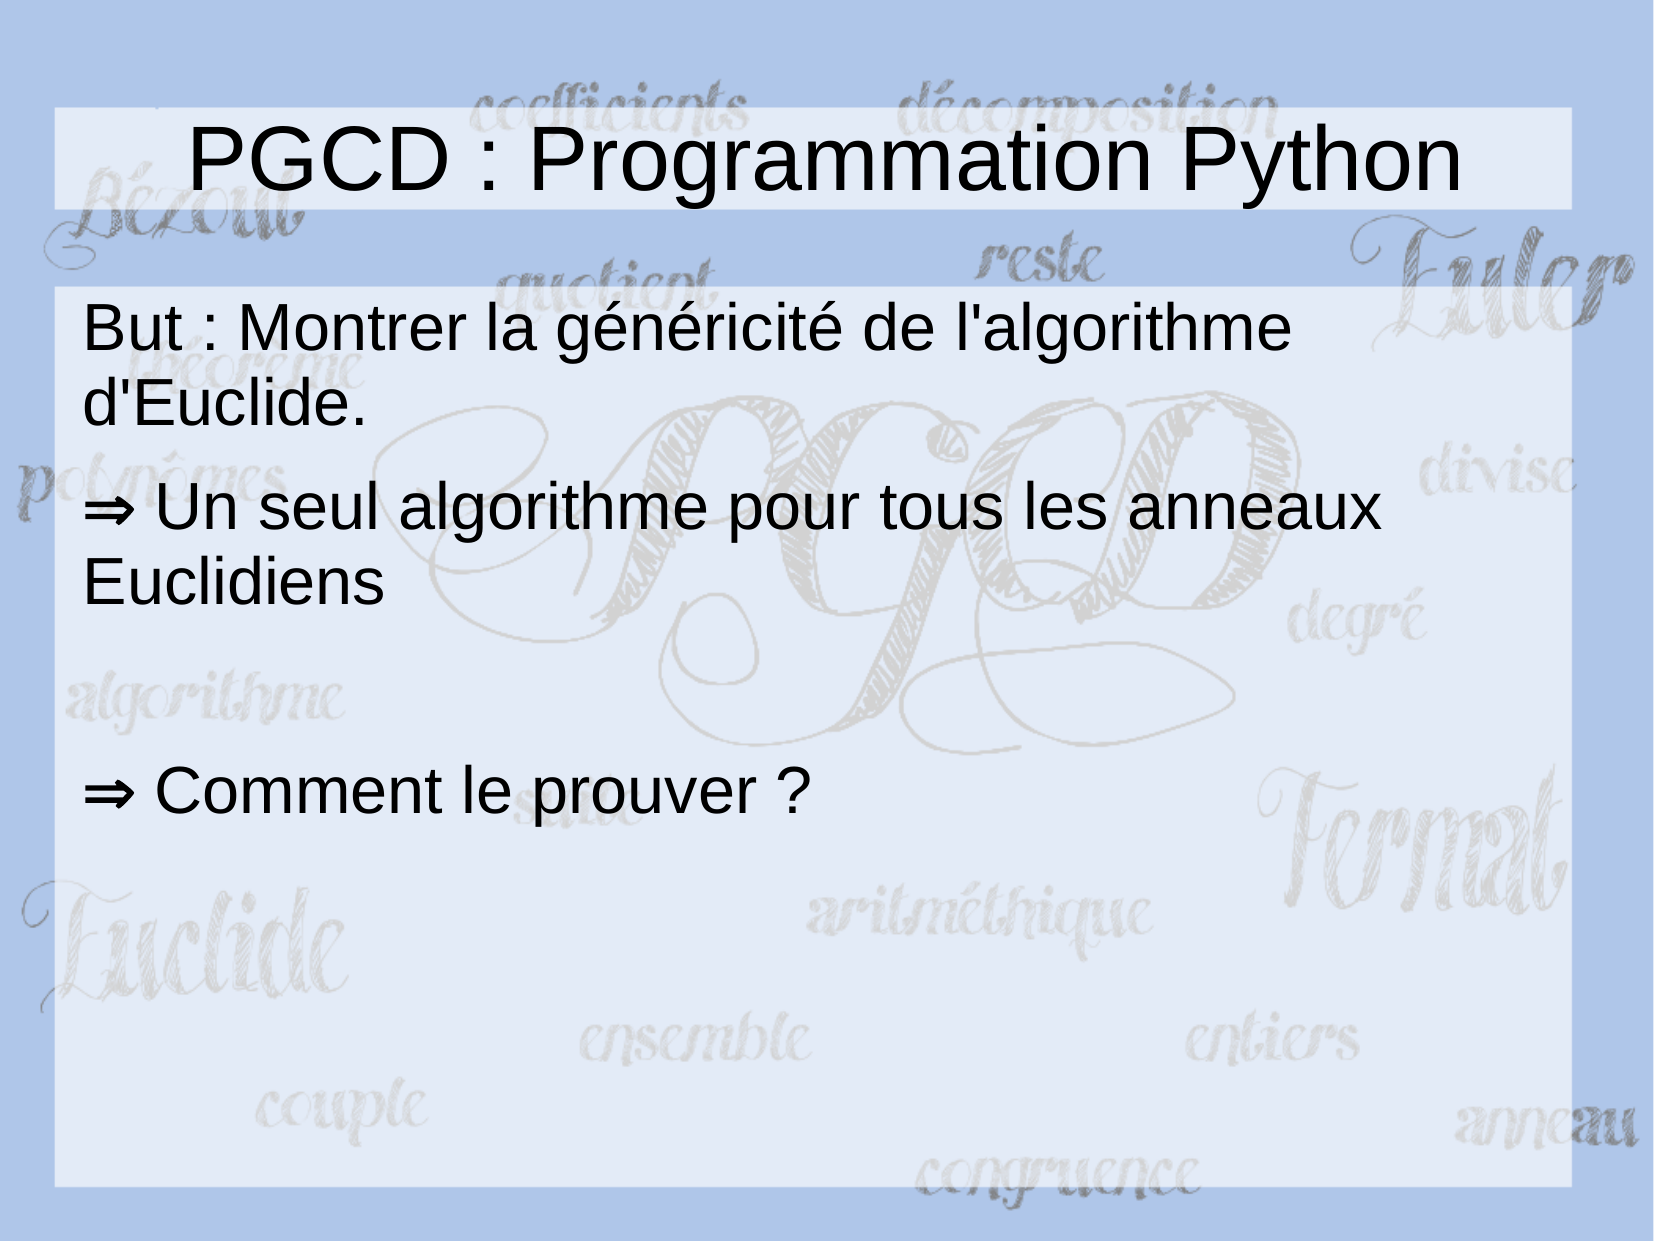

# PGCD : Programmation Python
But : Montrer la généricité de l'algorithme d'Euclide.
Þ Un seul algorithme pour tous les anneaux Euclidiens
Þ Comment le prouver ?